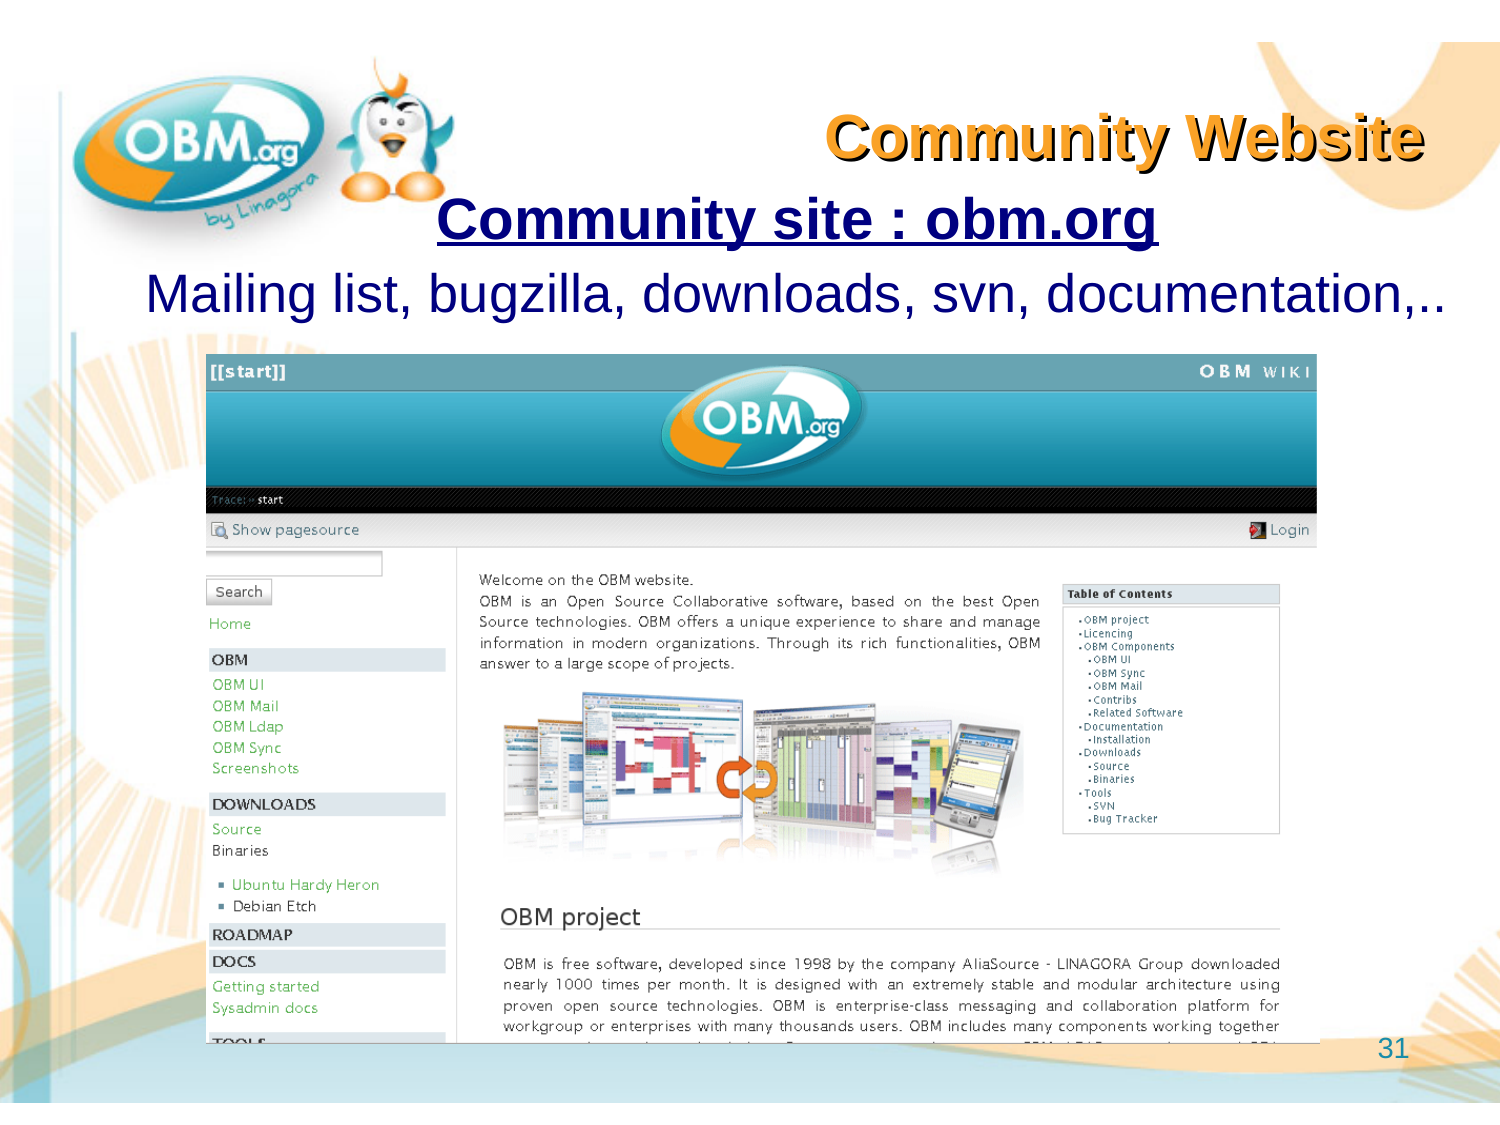

# Community Website
Community site : obm.org
Mailing list, bugzilla, downloads, svn, documentation,..
31